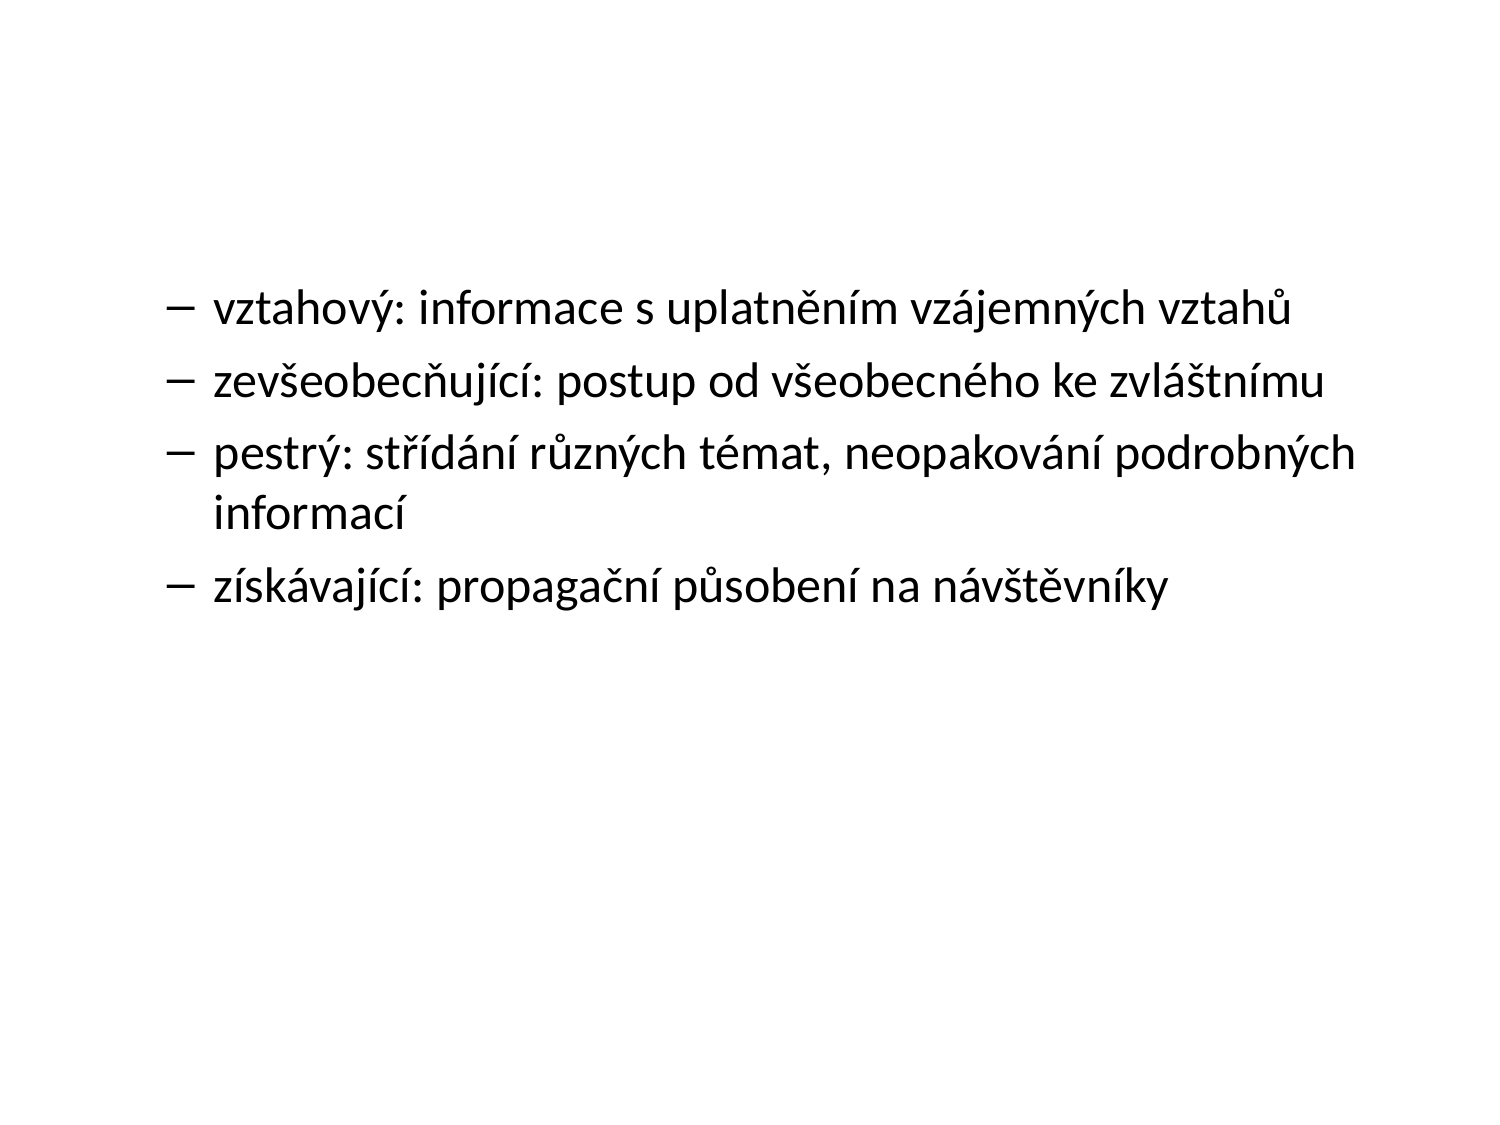

# vztahový: informace s uplatněním vzájemných vztahů
zevšeobecňující: postup od všeobecného ke zvláštnímu
pestrý: střídání různých témat, neopakování podrobných informací
získávající: propagační působení na návštěvníky